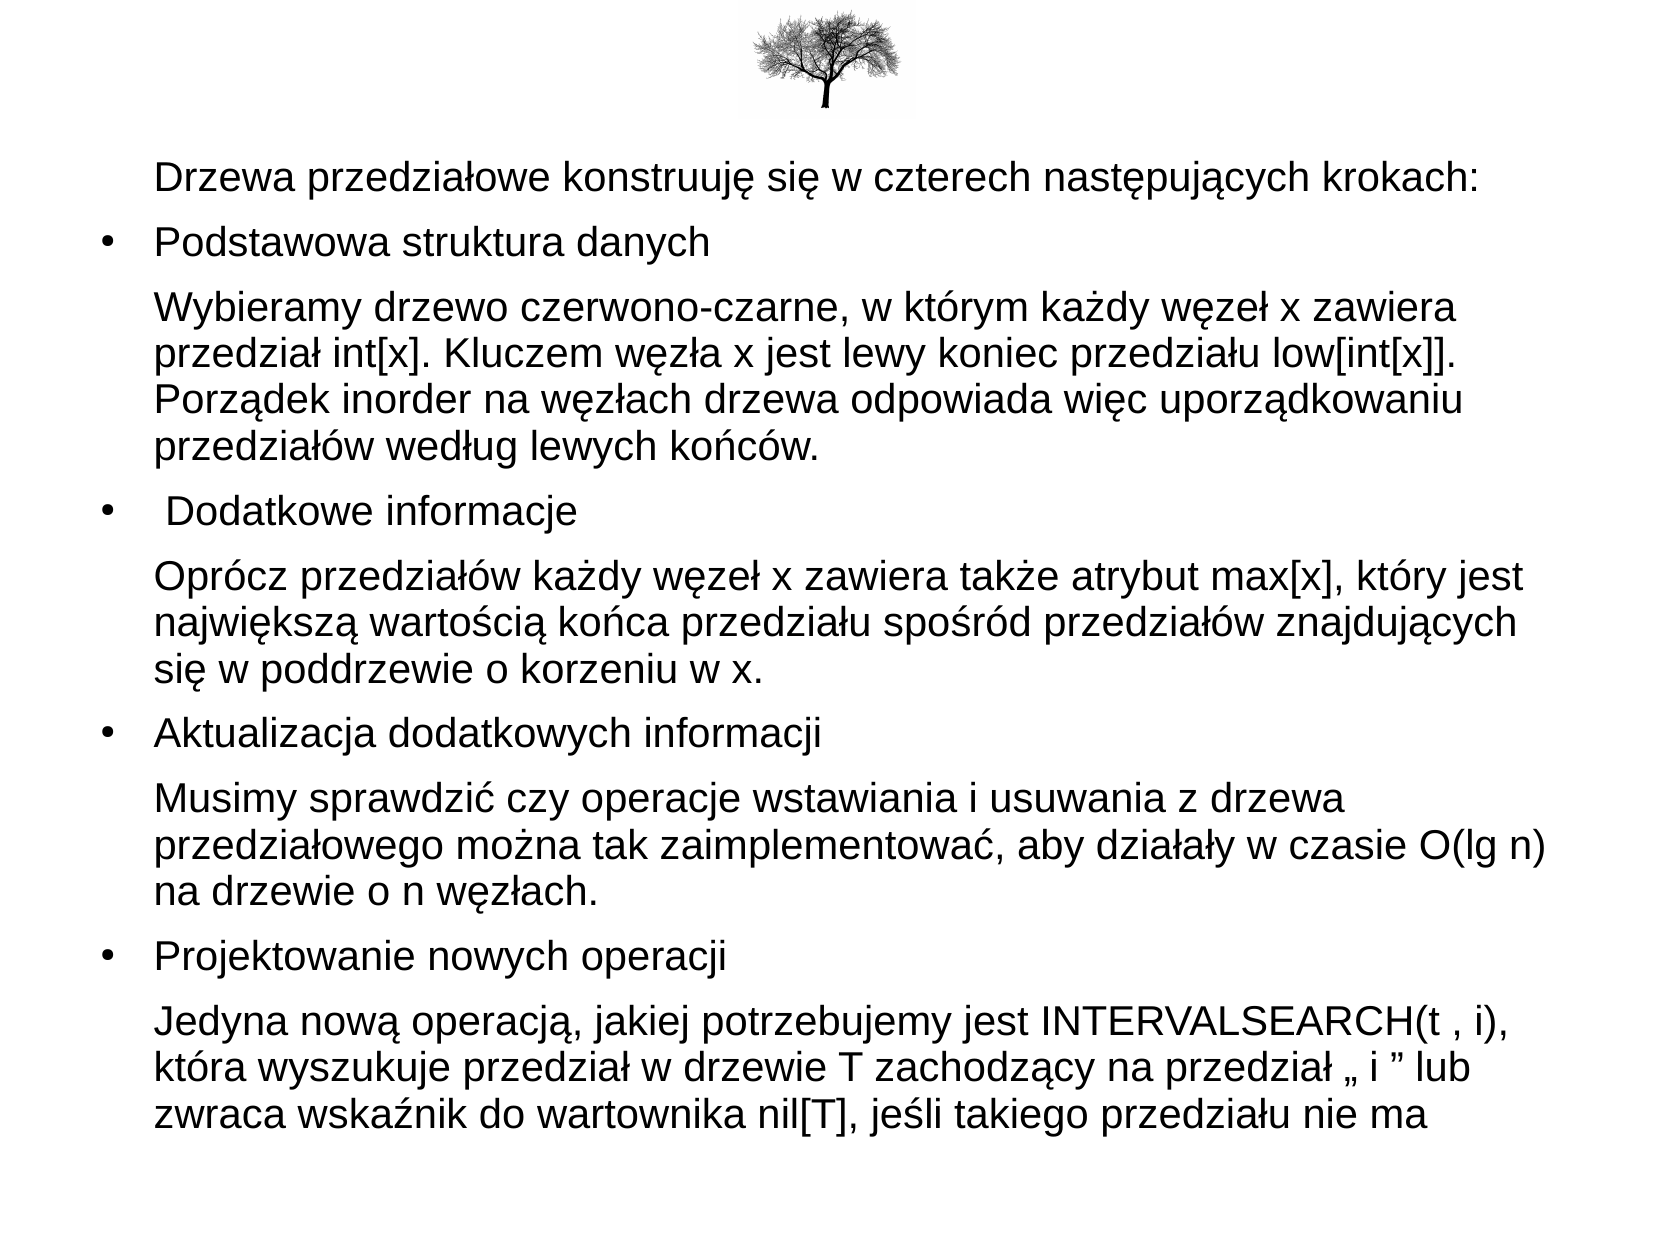

# Drzewa przedziałowe konstruuję się w czterech następujących krokach:
Podstawowa struktura danych
Wybieramy drzewo czerwono-czarne, w którym każdy węzeł x zawiera przedział int[x]. Kluczem węzła x jest lewy koniec przedziału low[int[x]]. Porządek inorder na węzłach drzewa odpowiada więc uporządkowaniu przedziałów według lewych końców.
 Dodatkowe informacje
Oprócz przedziałów każdy węzeł x zawiera także atrybut max[x], który jest największą wartością końca przedziału spośród przedziałów znajdujących się w poddrzewie o korzeniu w x.
Aktualizacja dodatkowych informacji
Musimy sprawdzić czy operacje wstawiania i usuwania z drzewa przedziałowego można tak zaimplementować, aby działały w czasie O(lg n) na drzewie o n węzłach.
Projektowanie nowych operacji
Jedyna nową operacją, jakiej potrzebujemy jest INTERVALSEARCH(t , i), która wyszukuje przedział w drzewie T zachodzący na przedział „ i ” lub zwraca wskaźnik do wartownika nil[T], jeśli takiego przedziału nie ma